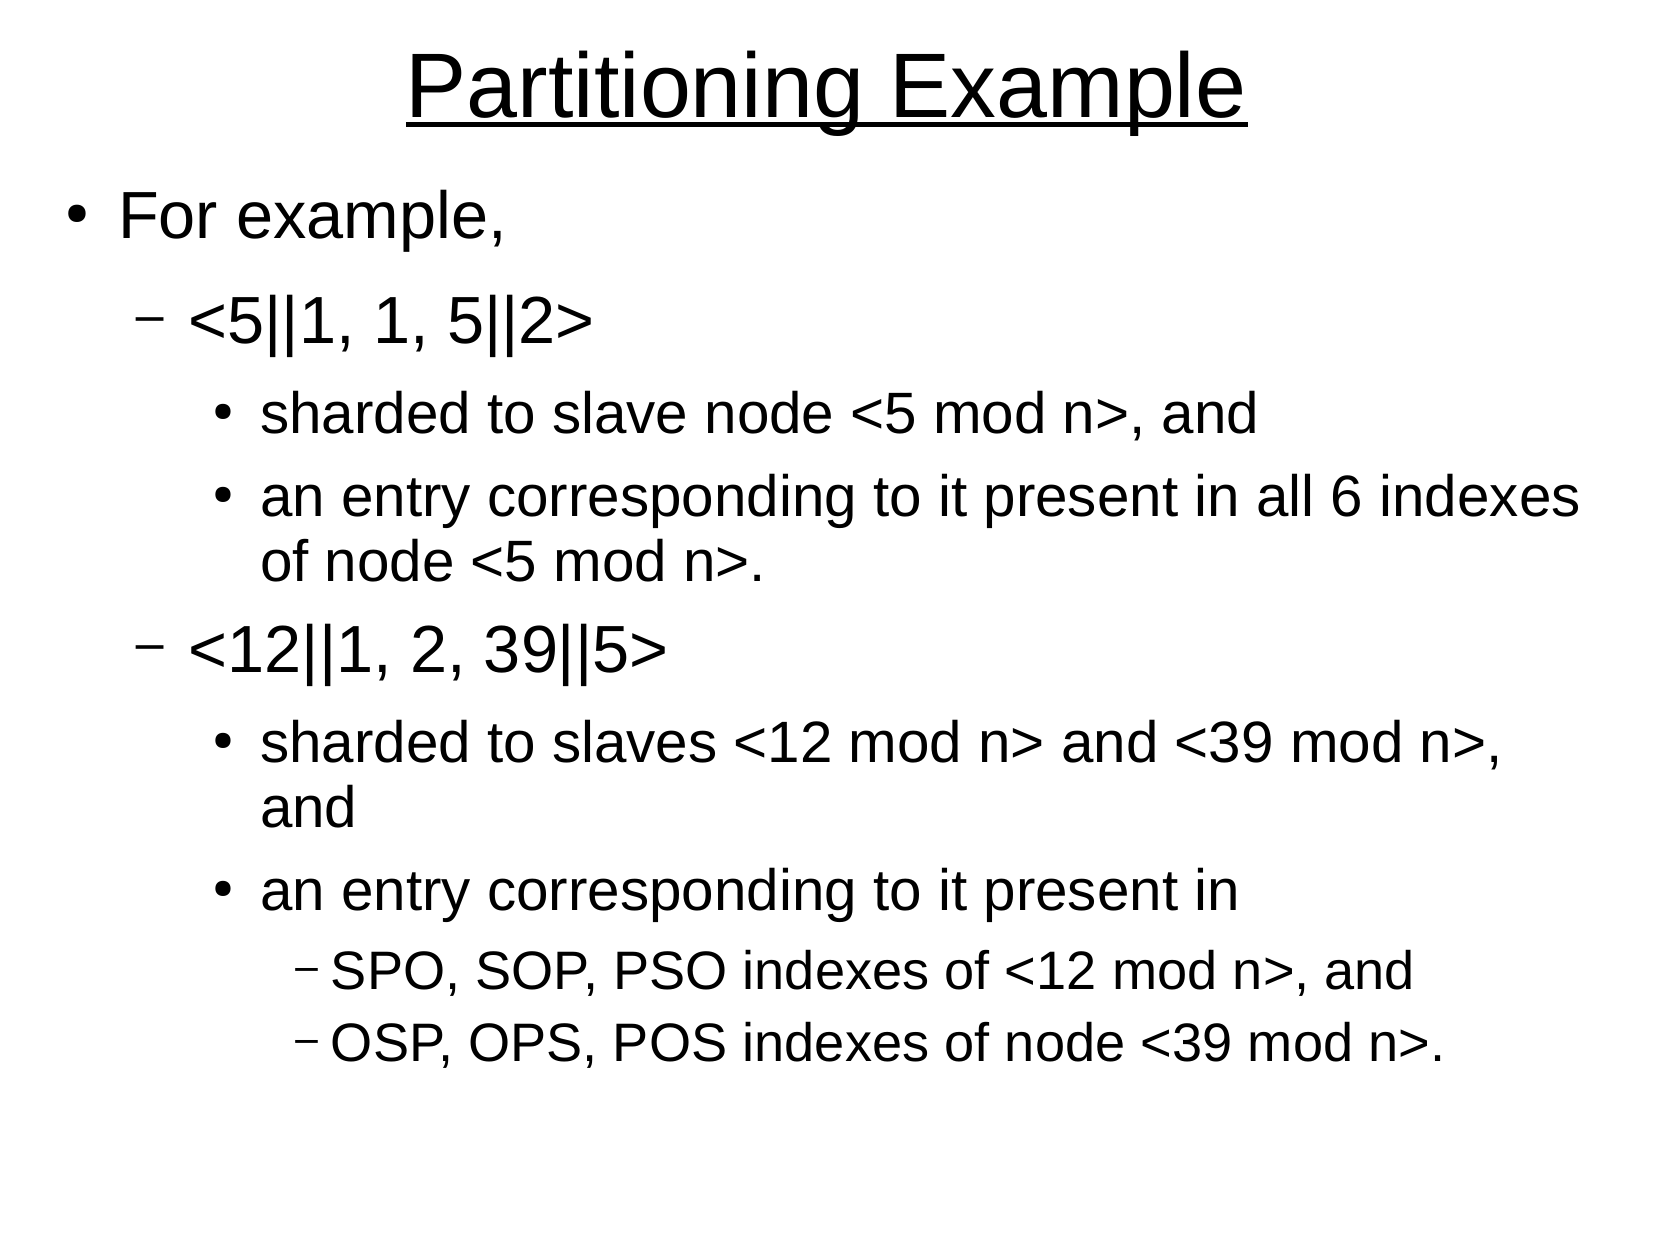

# Partitioning Example
For example,
<5||1, 1, 5||2>
sharded to slave node <5 mod n>, and
an entry corresponding to it present in all 6 indexes of node <5 mod n>.
<12||1, 2, 39||5>
sharded to slaves <12 mod n> and <39 mod n>, and
an entry corresponding to it present in
SPO, SOP, PSO indexes of <12 mod n>, and
OSP, OPS, POS indexes of node <39 mod n>.